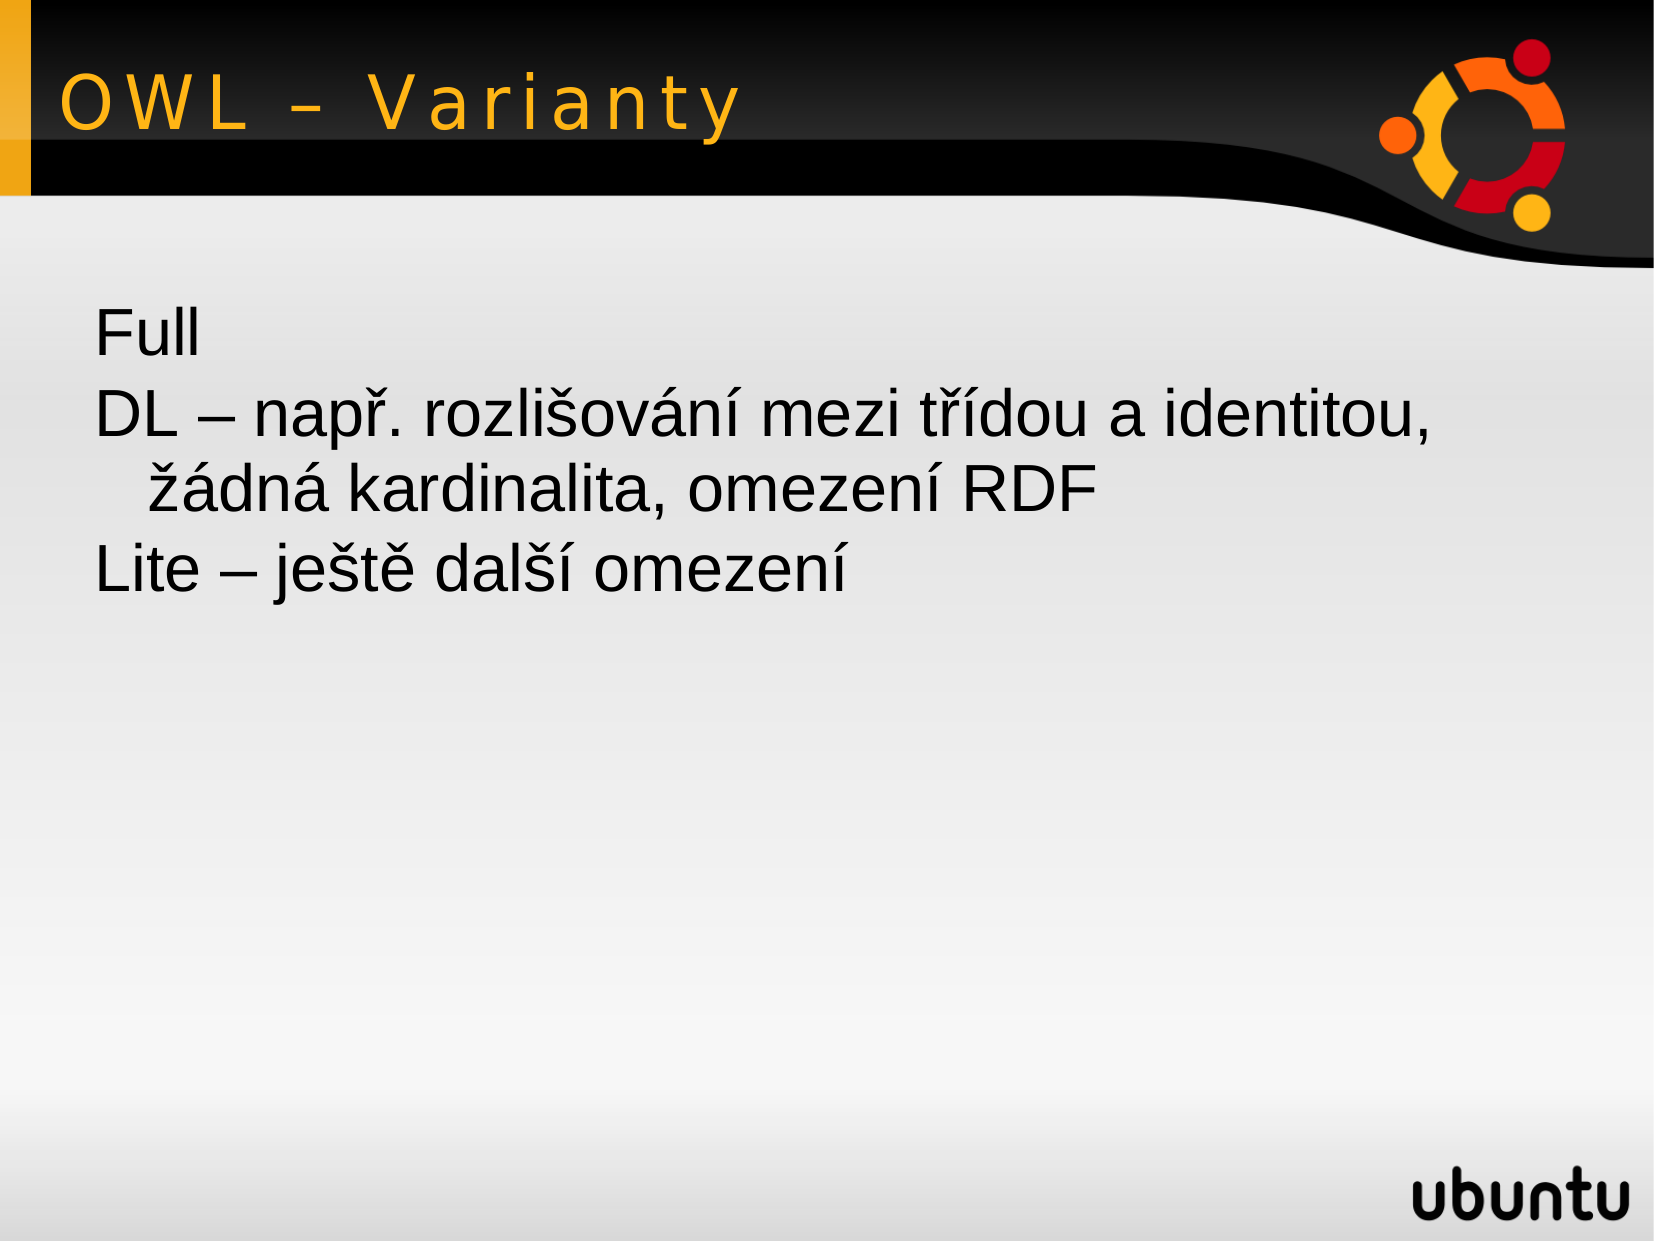

# OWL – Varianty
Full
DL – např. rozlišování mezi třídou a identitou, žádná kardinalita, omezení RDF
Lite – ještě další omezení